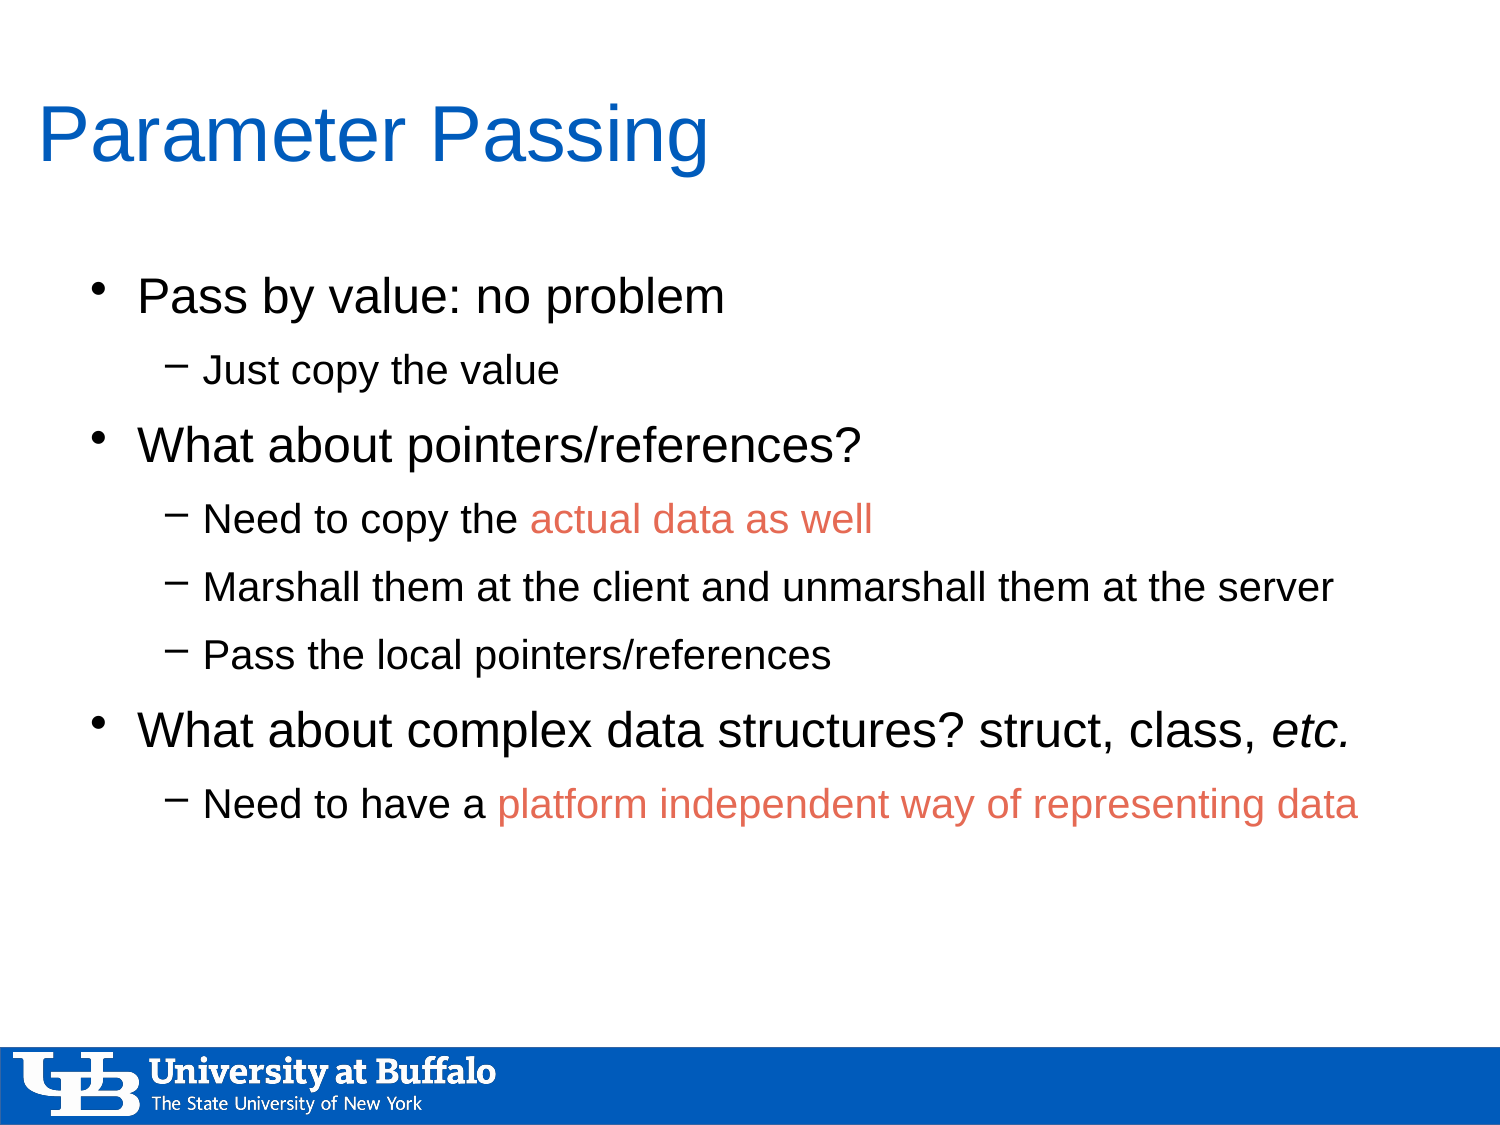

# Parameter Passing
Pass by value: no problem
Just copy the value
What about pointers/references?
Need to copy the actual data as well
Marshall them at the client and unmarshall them at the server
Pass the local pointers/references
What about complex data structures? struct, class, etc.
Need to have a platform independent way of representing data